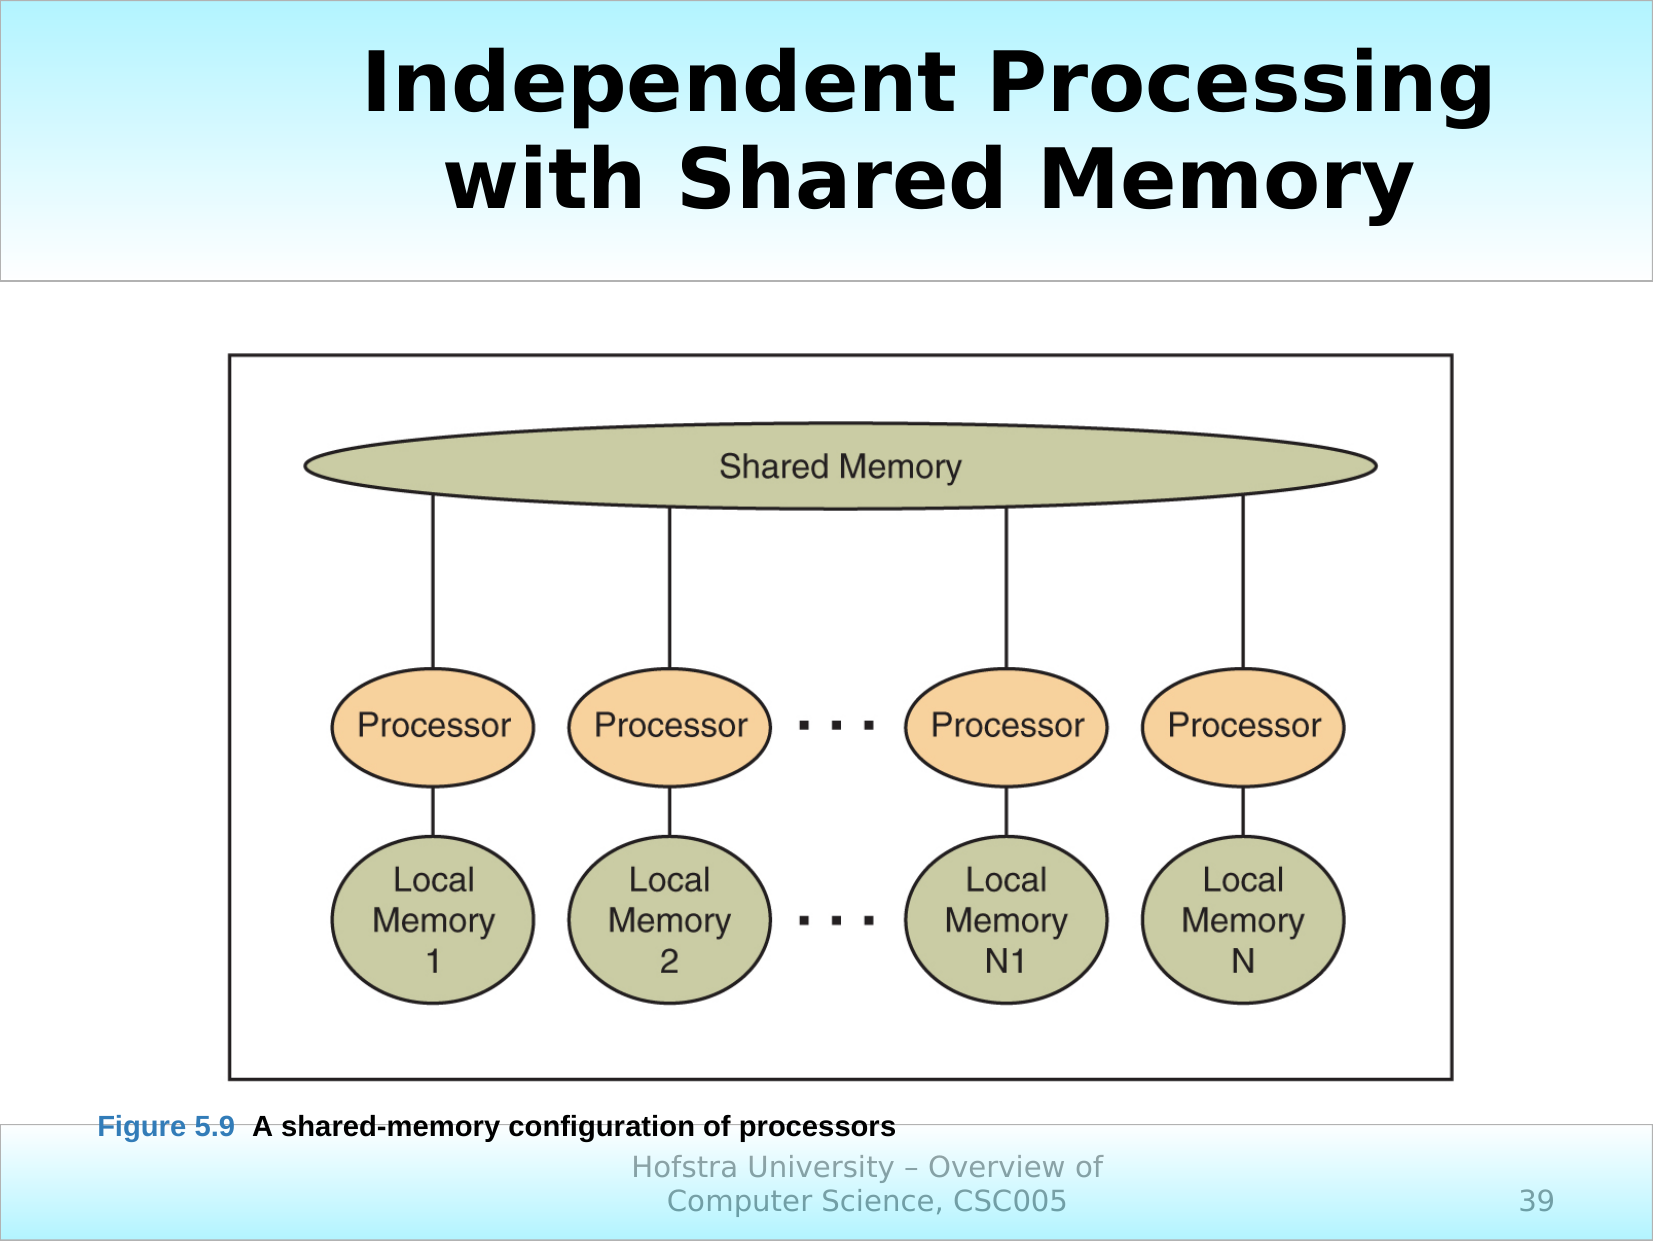

# Independent Processing with Shared Memory
Figure 5.9 A shared-memory configuration of processors
39